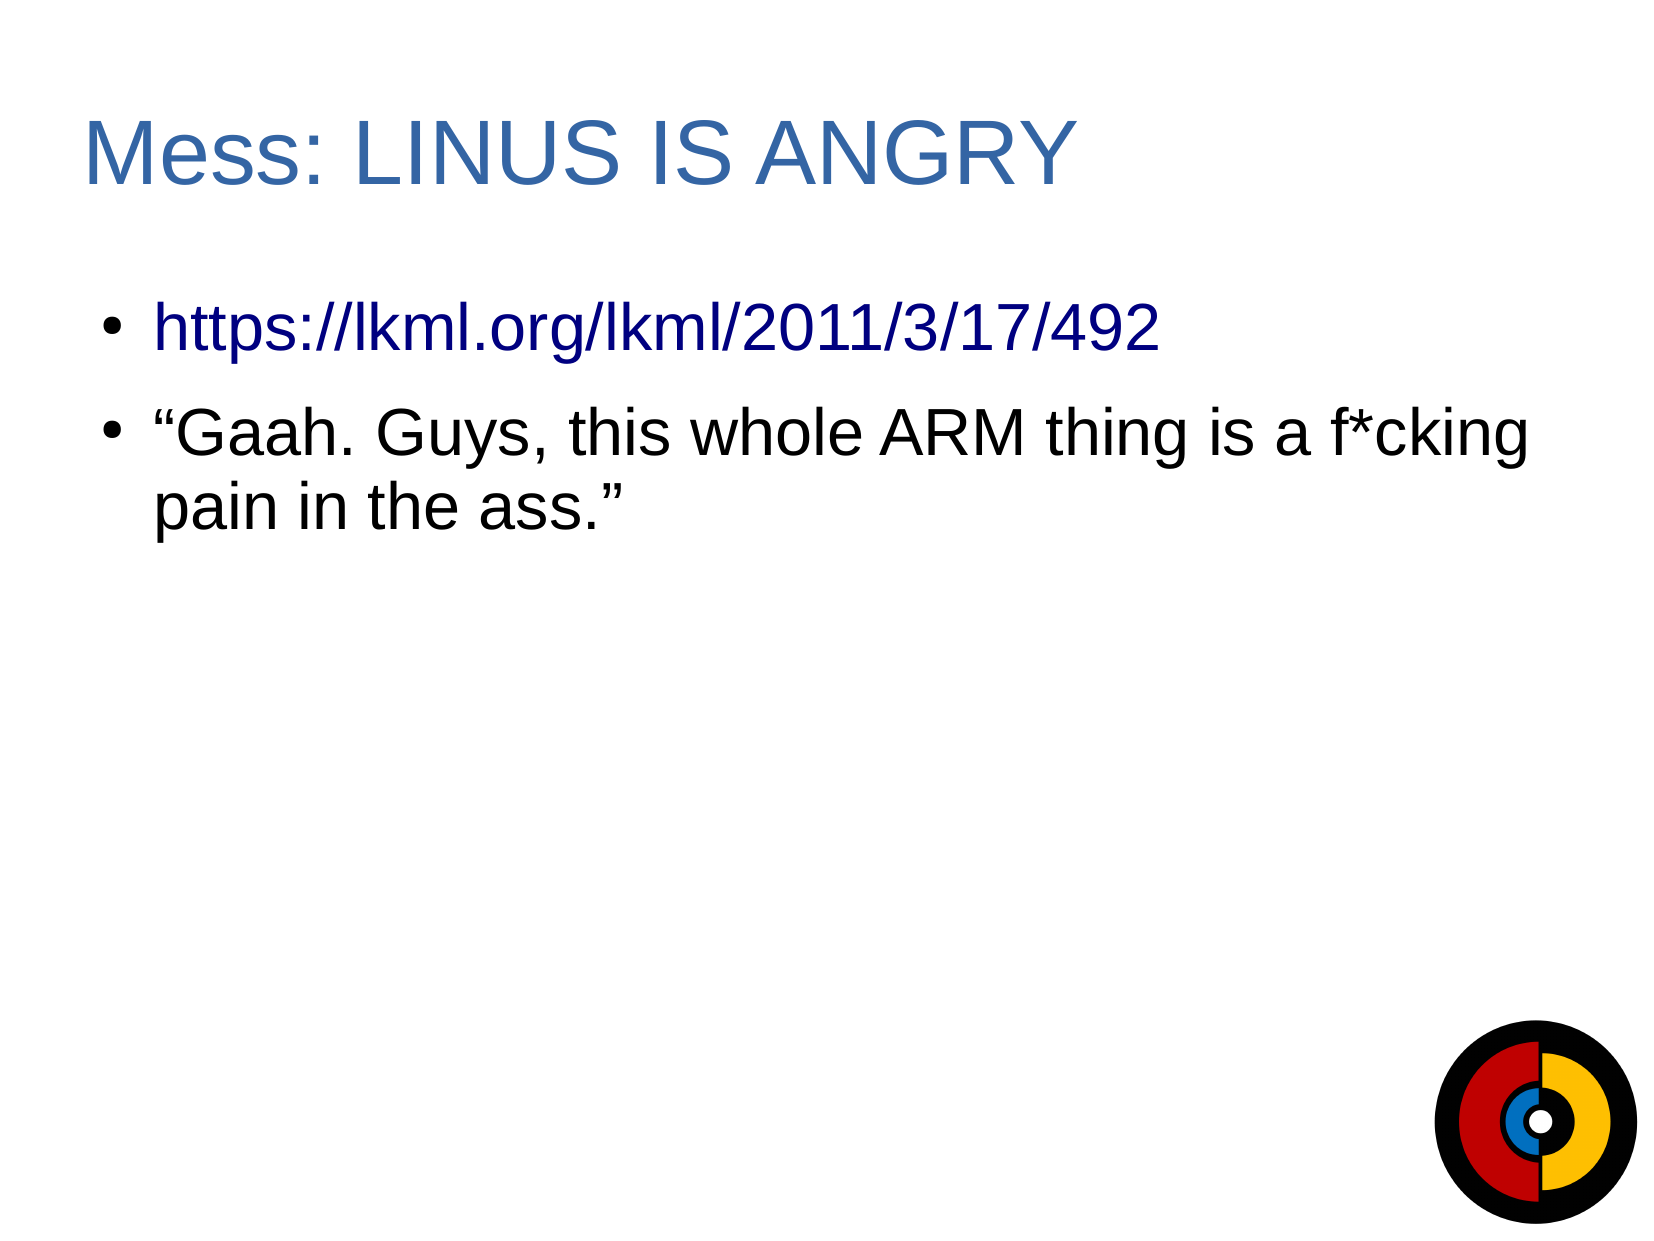

# Mess: LINUS IS ANGRY
https://lkml.org/lkml/2011/3/17/492
“Gaah. Guys, this whole ARM thing is a f*cking pain in the ass.”